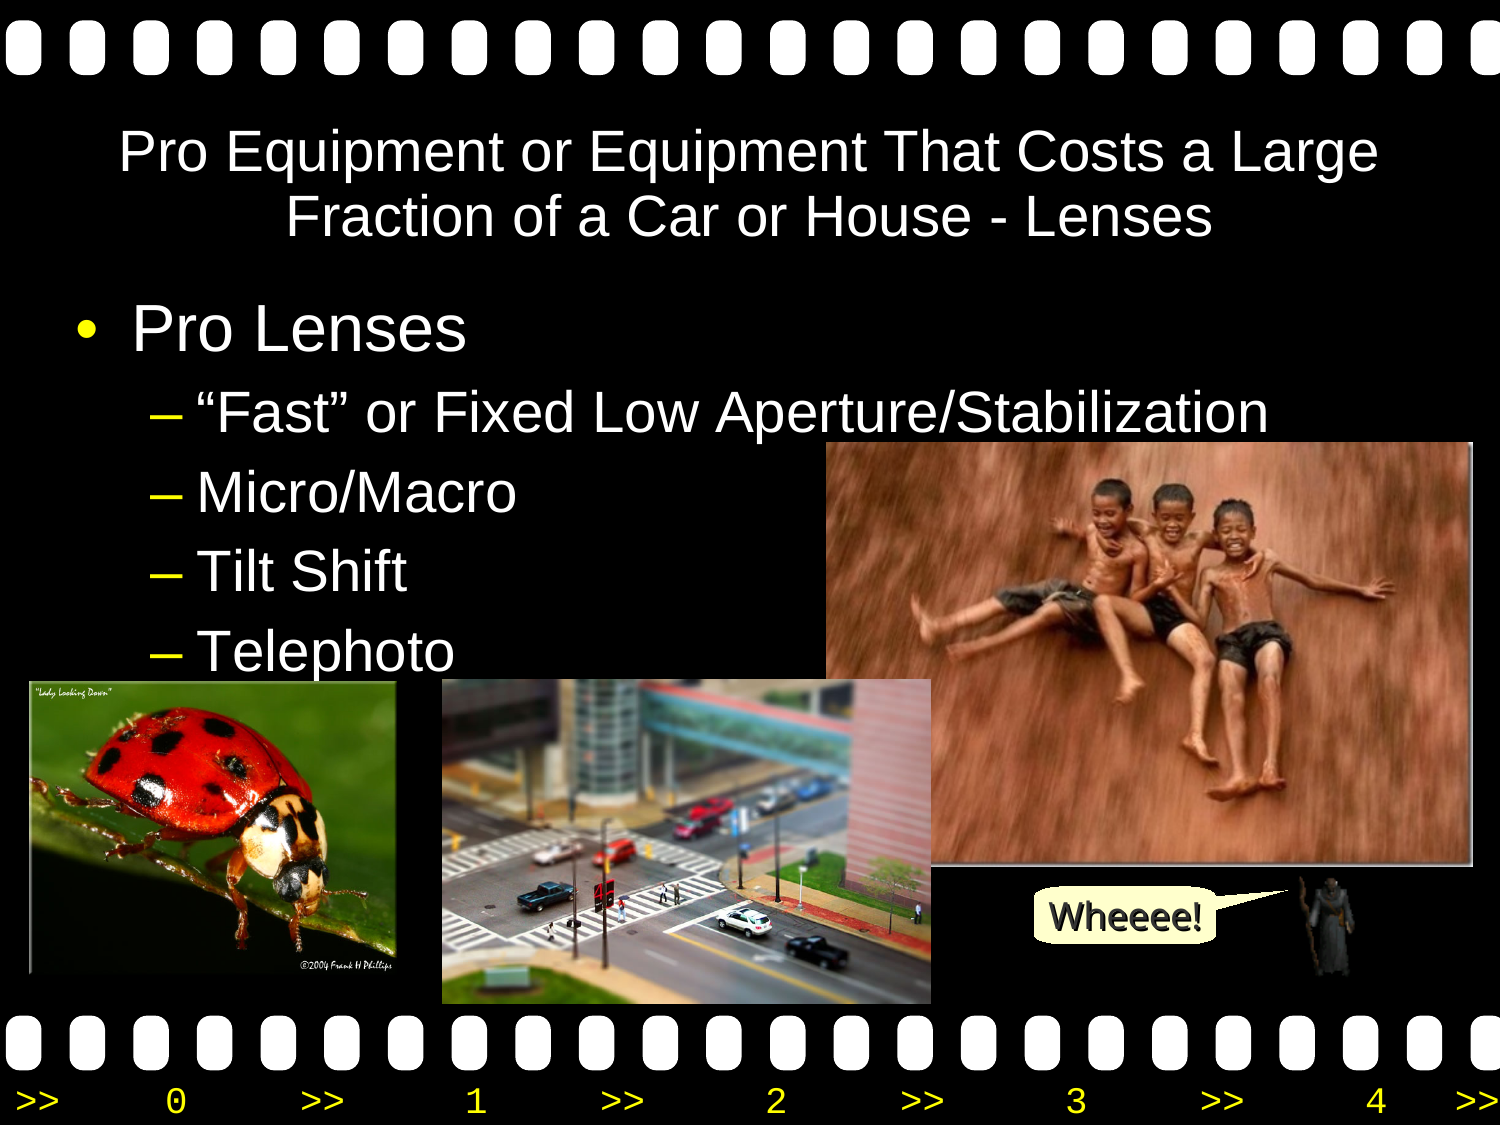

# Pro Equipment or Equipment That Costs a Large Fraction of a Car or House - Lenses
Pro Lenses
“Fast” or Fixed Low Aperture/Stabilization
Micro/Macro
Tilt Shift
Telephoto
Wheeee!